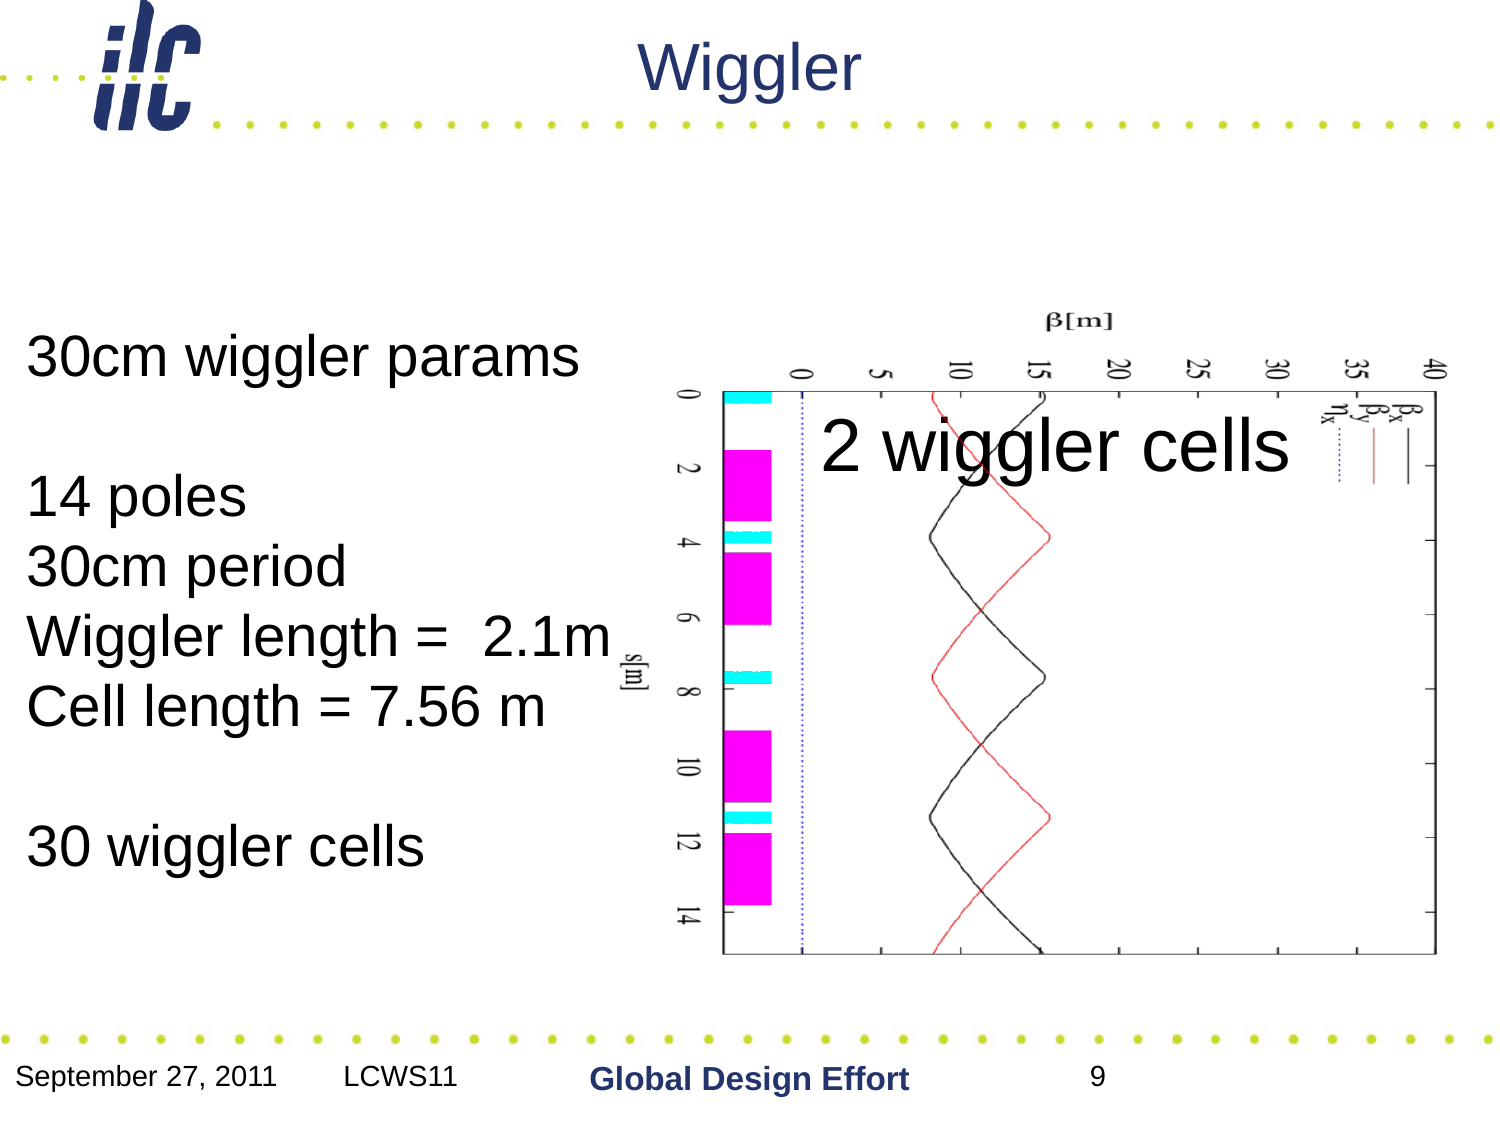

# Wiggler
30cm wiggler params
14 poles
30cm period
Wiggler length = 2.1m
Cell length = 7.56 m
30 wiggler cells
2 wiggler cells
September 27, 2011 LCWS11
Global Design Effort